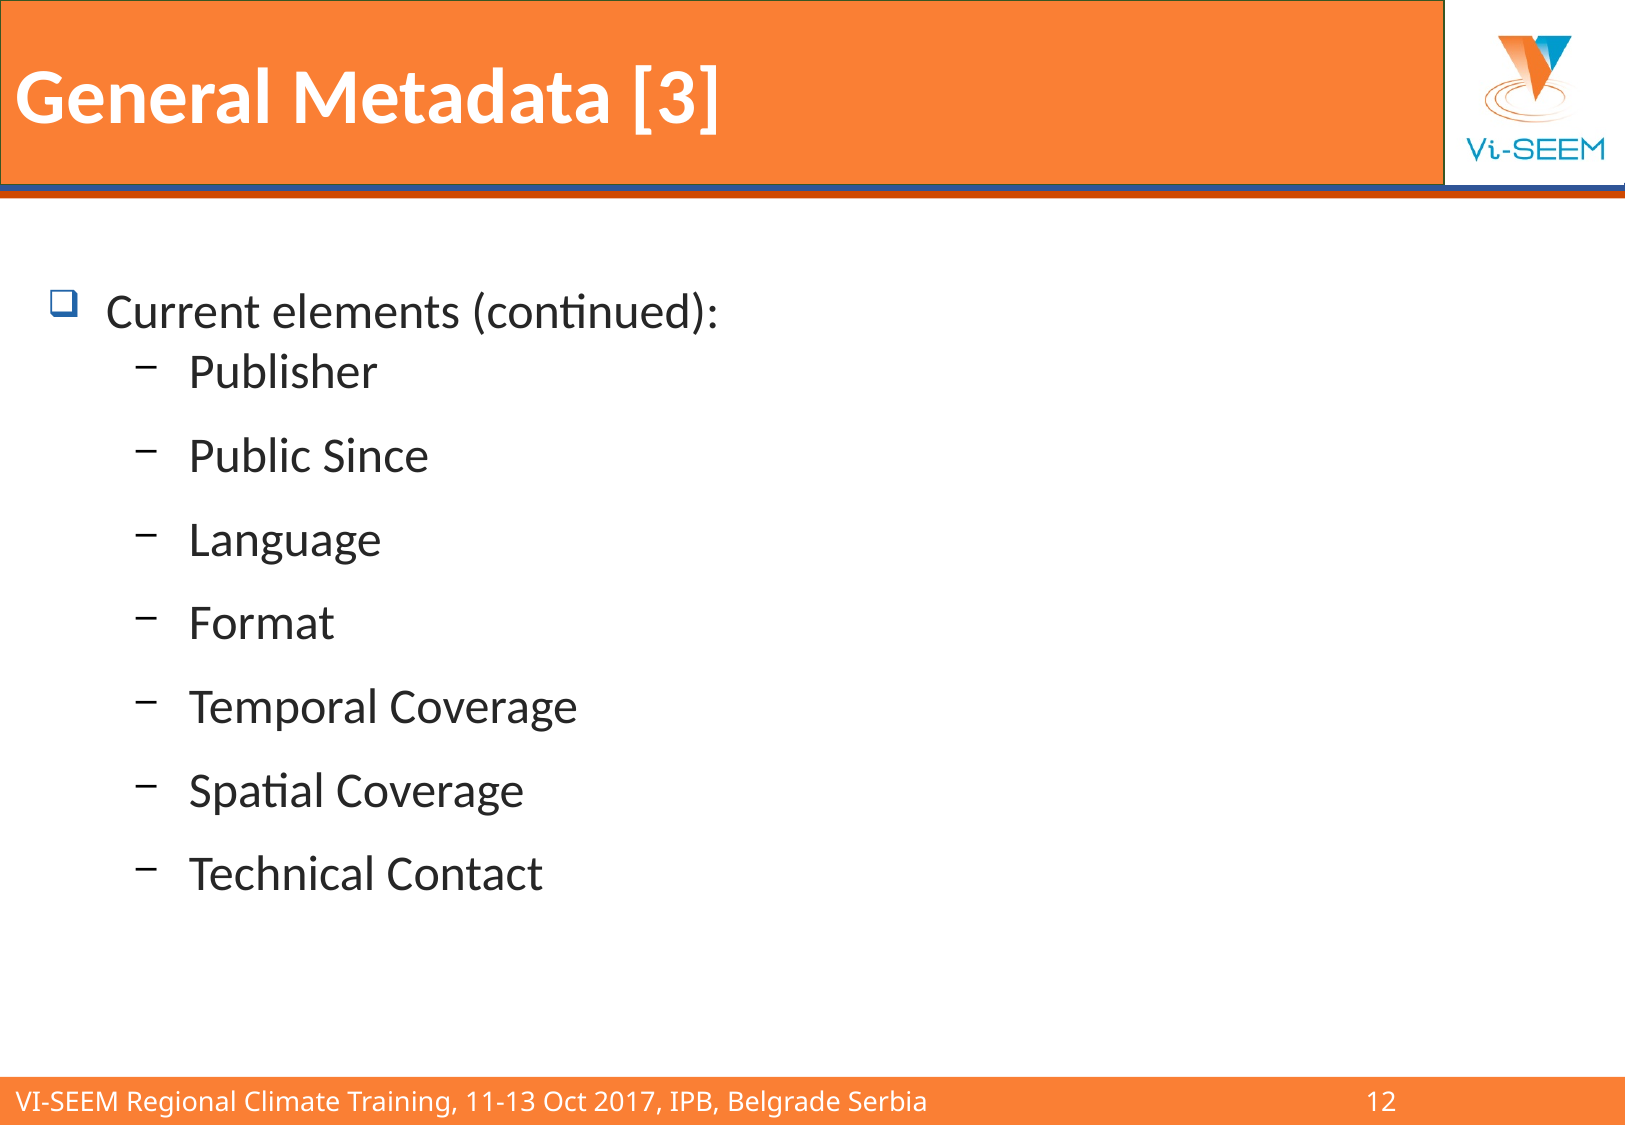

# General Metadata [3]
Current elements (continued):
Publisher
Public Since
Language
Format
Temporal Coverage
Spatial Coverage
Technical Contact
VI-SEEM Regional Climate Training, 11-13 Oct 2017, IPB, Belgrade Serbia